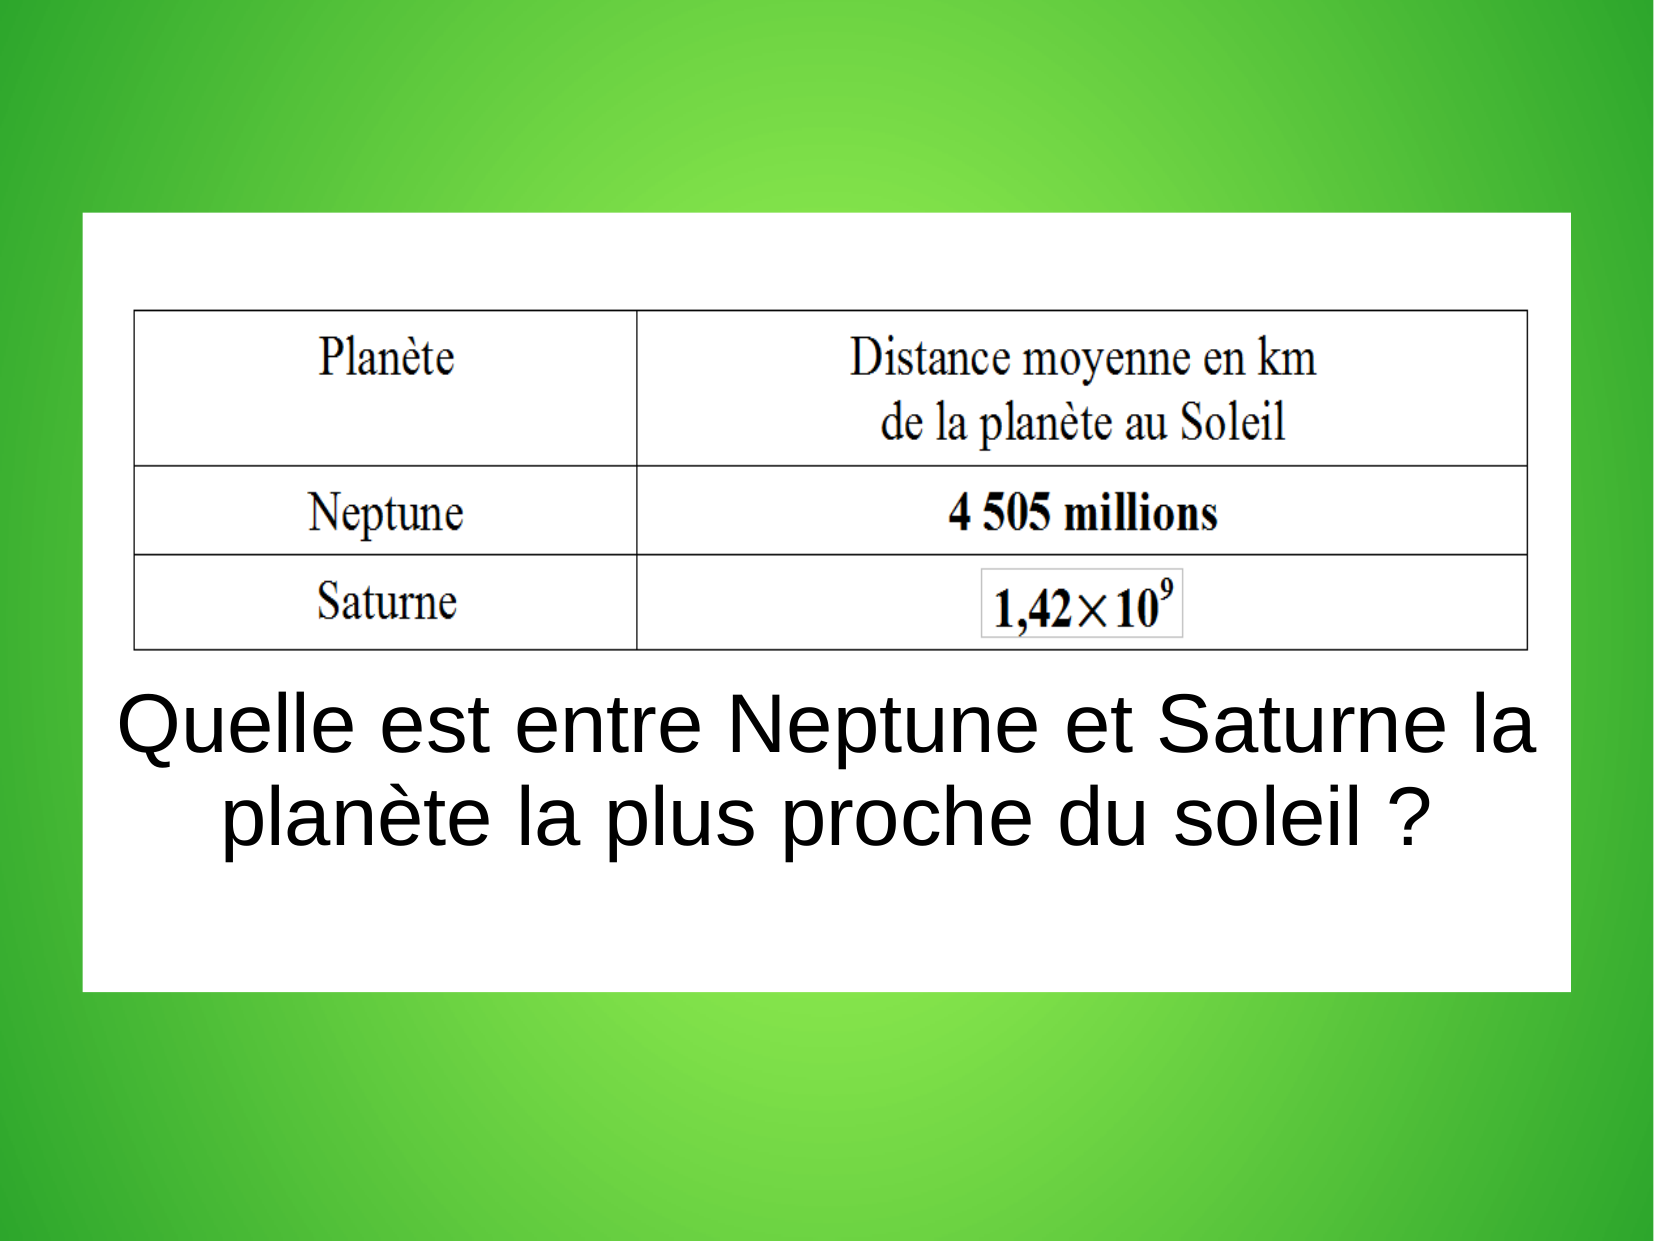

# Quelle est entre Neptune et Saturne la planète la plus proche du soleil ?